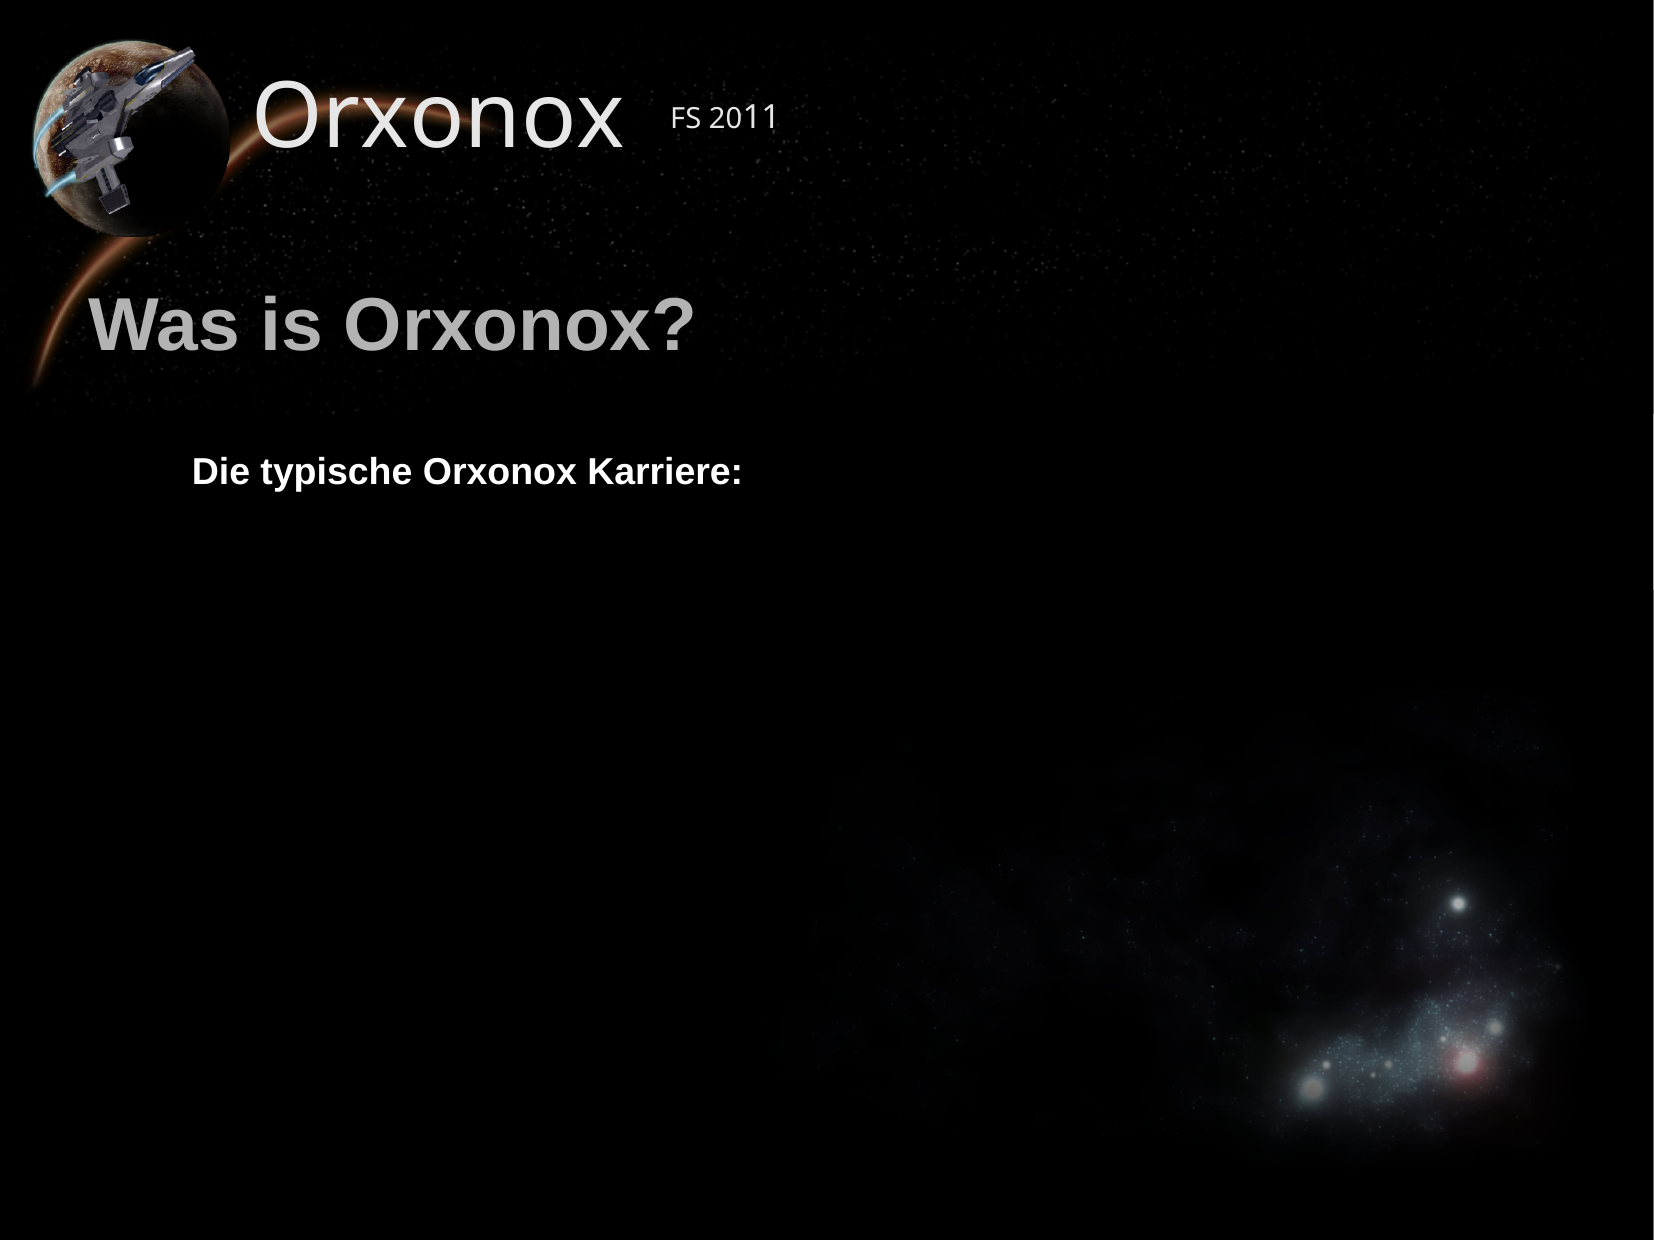

# Was is Orxonox?
Die typische Orxonox Karriere: